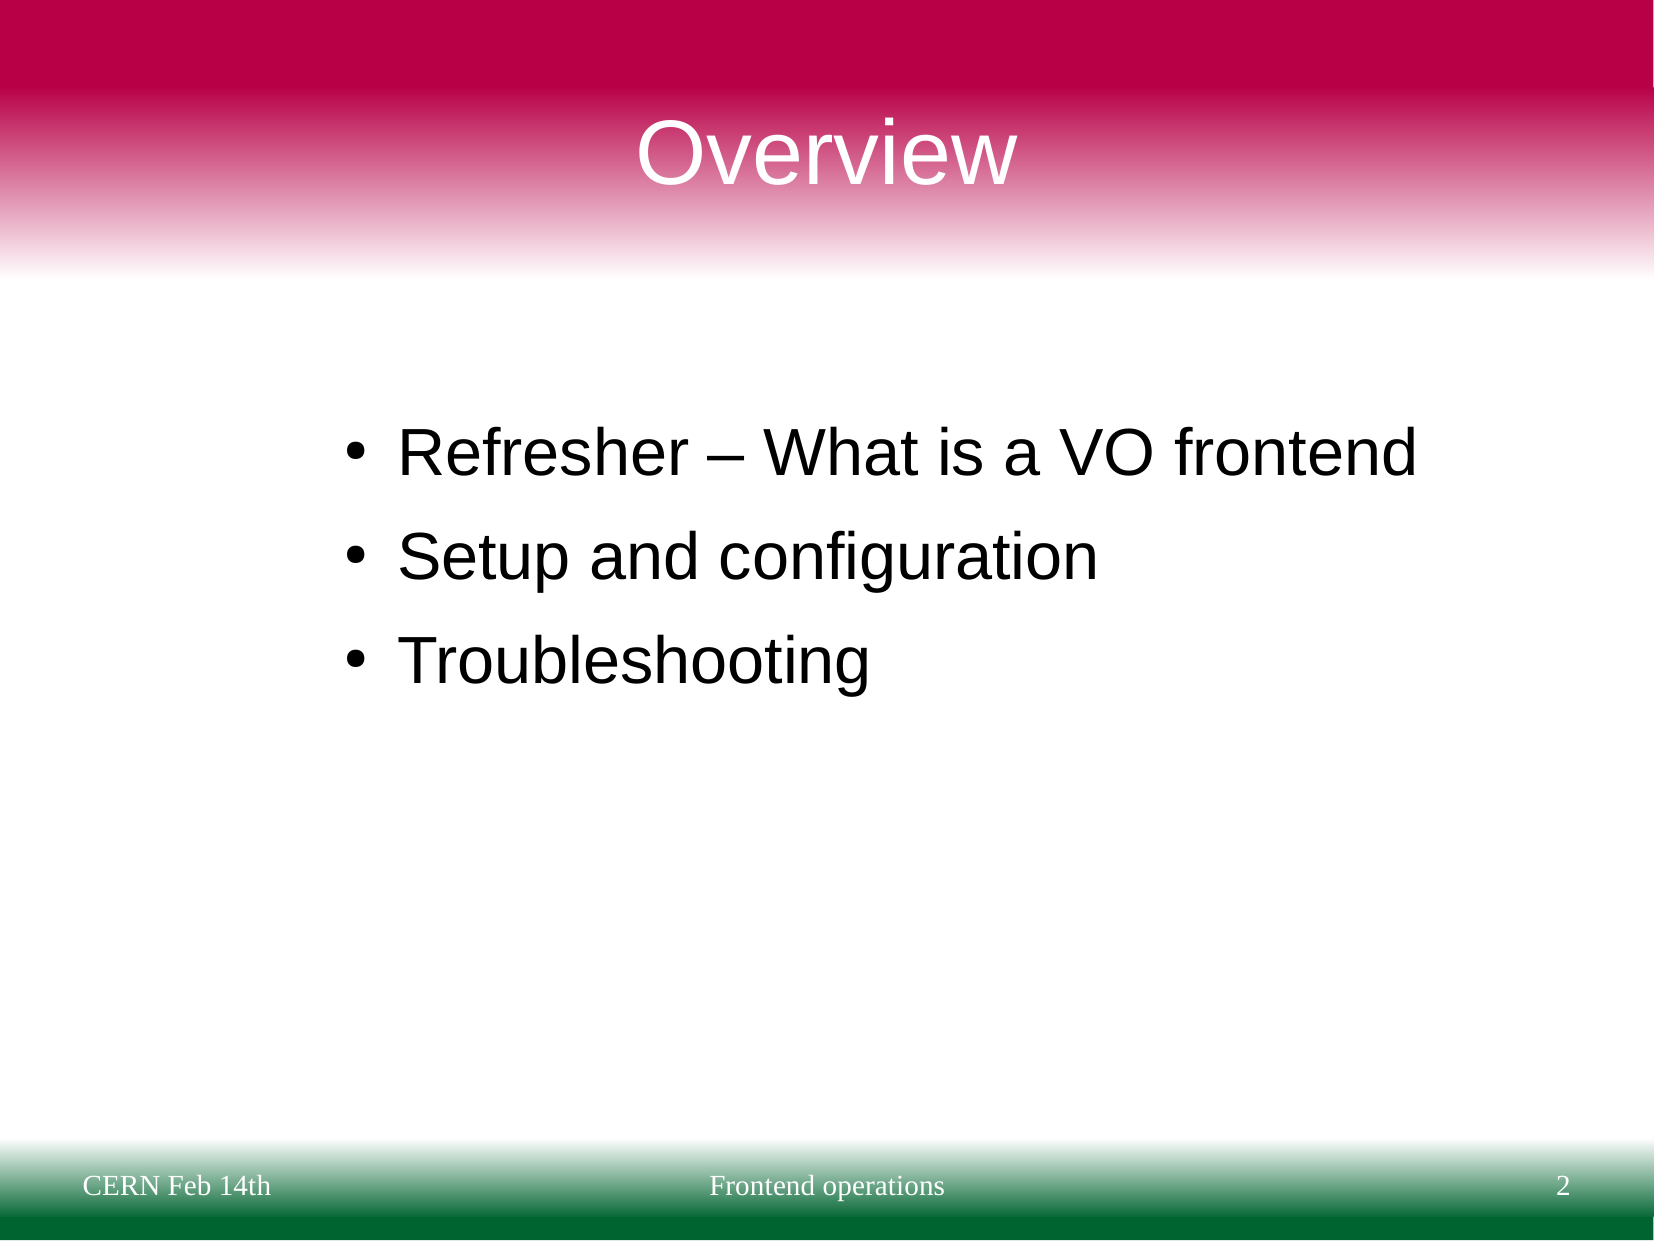

# Overview
Refresher – What is a VO frontend
Setup and configuration
Troubleshooting
CERN Feb 14th
Frontend operations
2